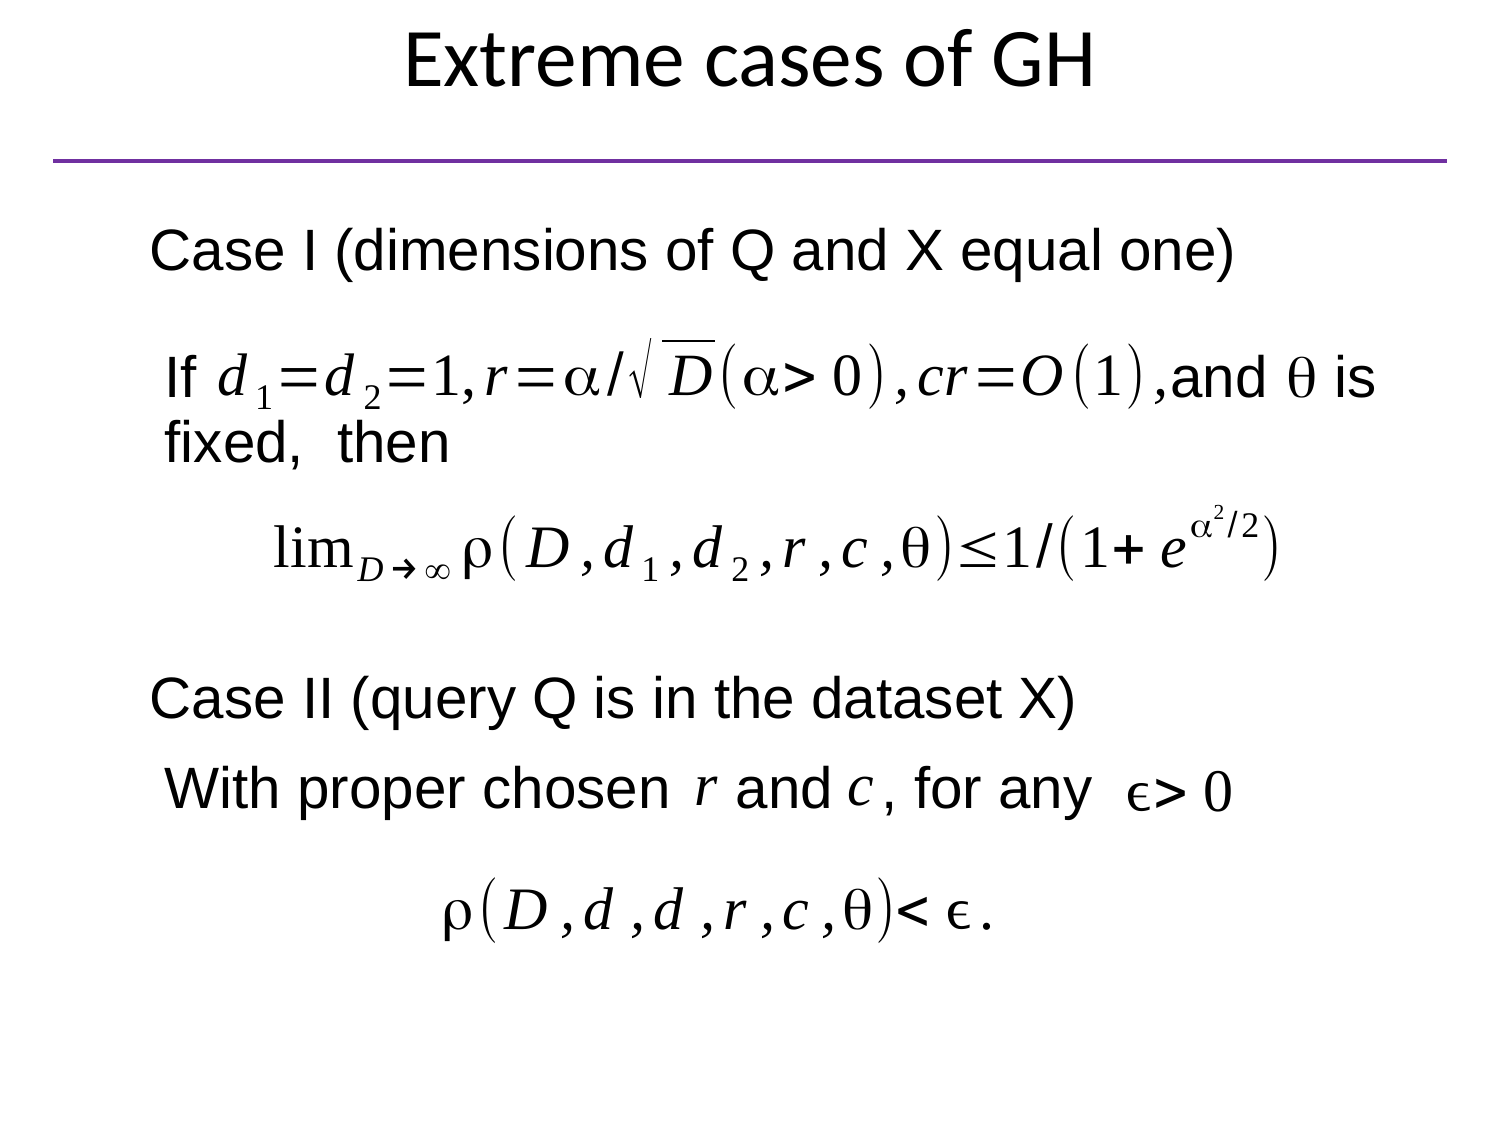

# Extreme cases of GH
Case I (dimensions of Q and X equal one)
If and is fixed, then
Case II (query Q is in the dataset X)
With proper chosen and , for any